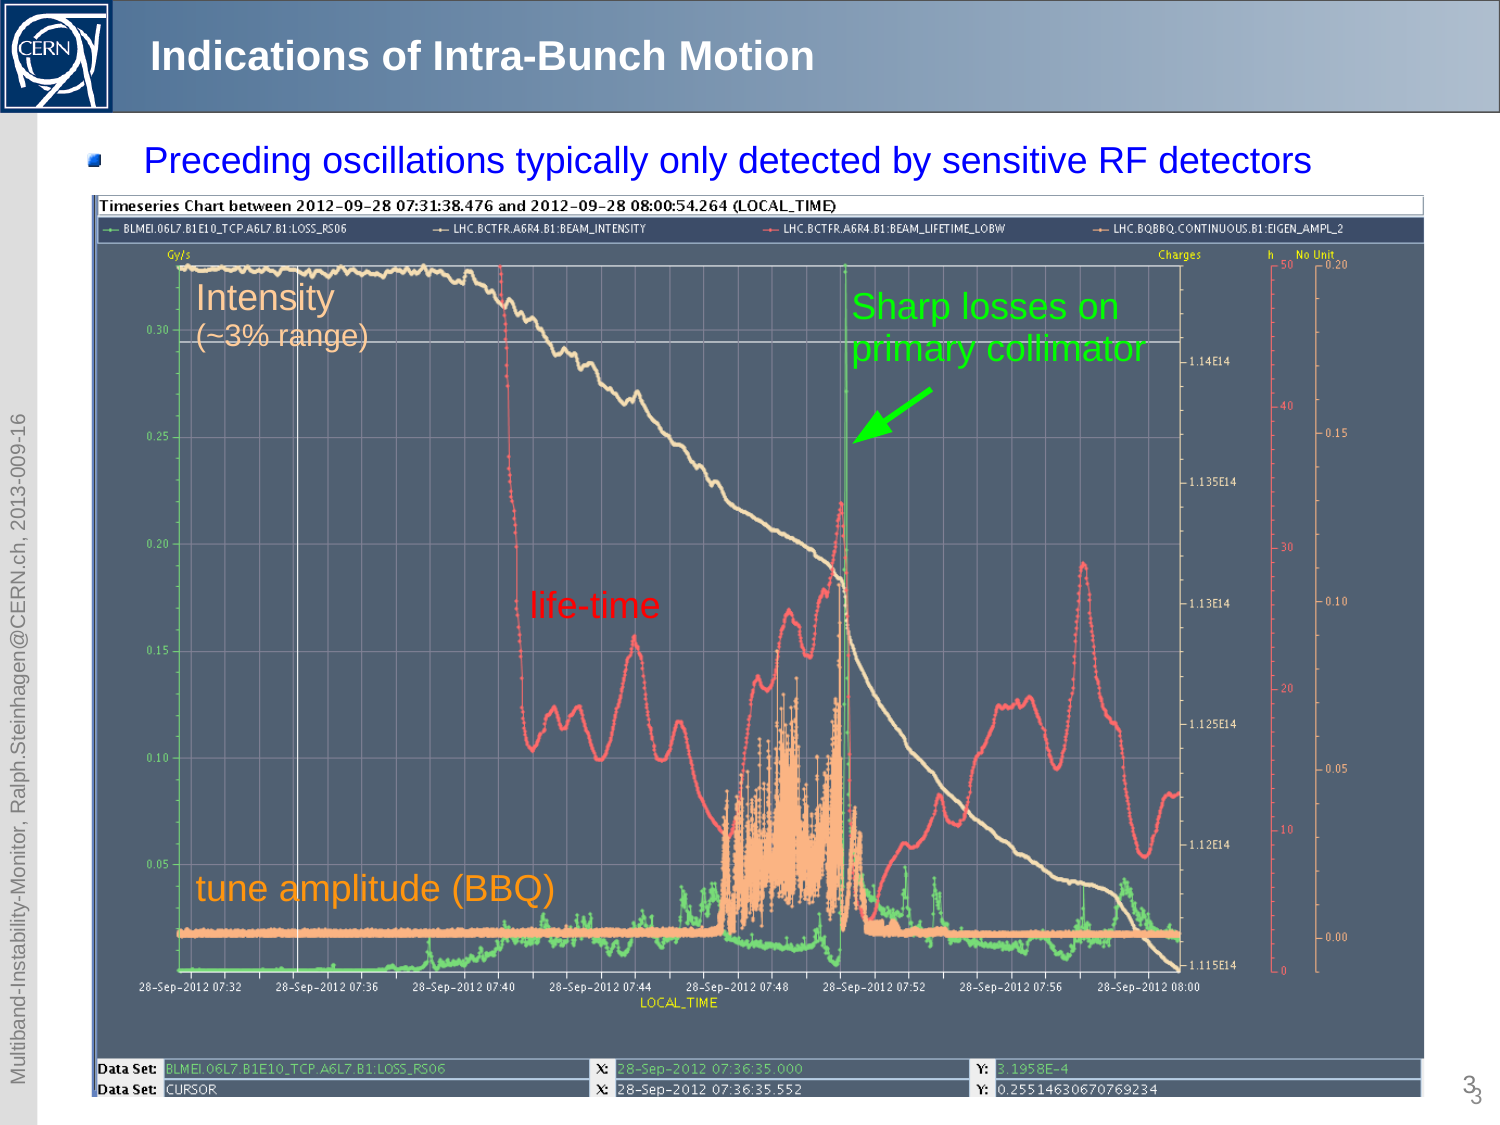

# Indications of Intra-Bunch Motion
Preceding oscillations typically only detected by sensitive RF detectors
Intensity
(~3% range)
Sharp losses on
primary collimator
life-time
tune amplitude (BBQ)